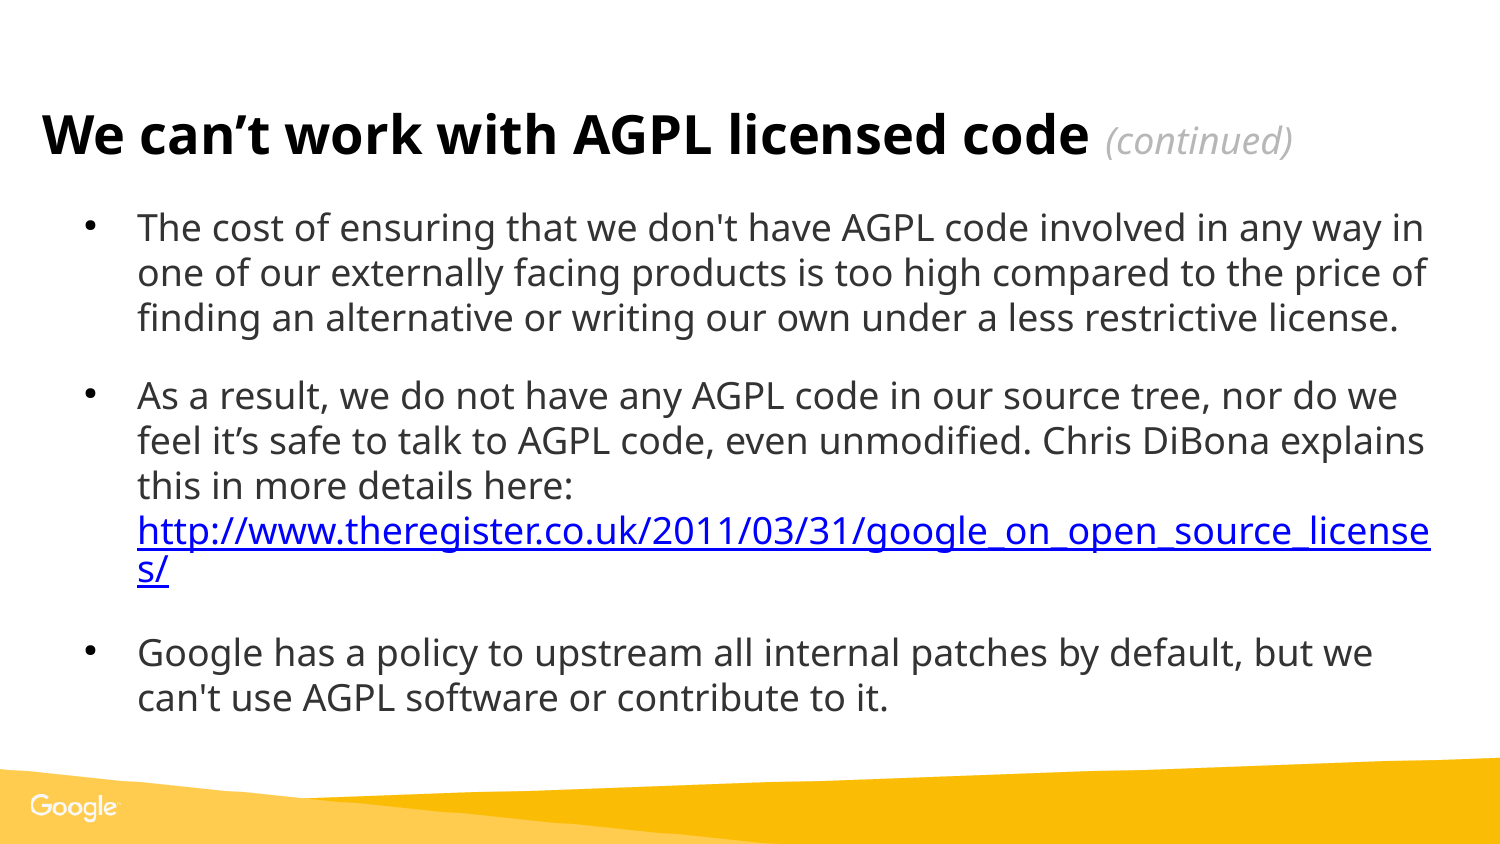

We can’t work with AGPL licensed code (continued)
# The cost of ensuring that we don't have AGPL code involved in any way in one of our externally facing products is too high compared to the price of finding an alternative or writing our own under a less restrictive license.
As a result, we do not have any AGPL code in our source tree, nor do we feel it’s safe to talk to AGPL code, even unmodified. Chris DiBona explains this in more details here: http://www.theregister.co.uk/2011/03/31/google_on_open_source_licenses/
Google has a policy to upstream all internal patches by default, but we can't use AGPL software or contribute to it.